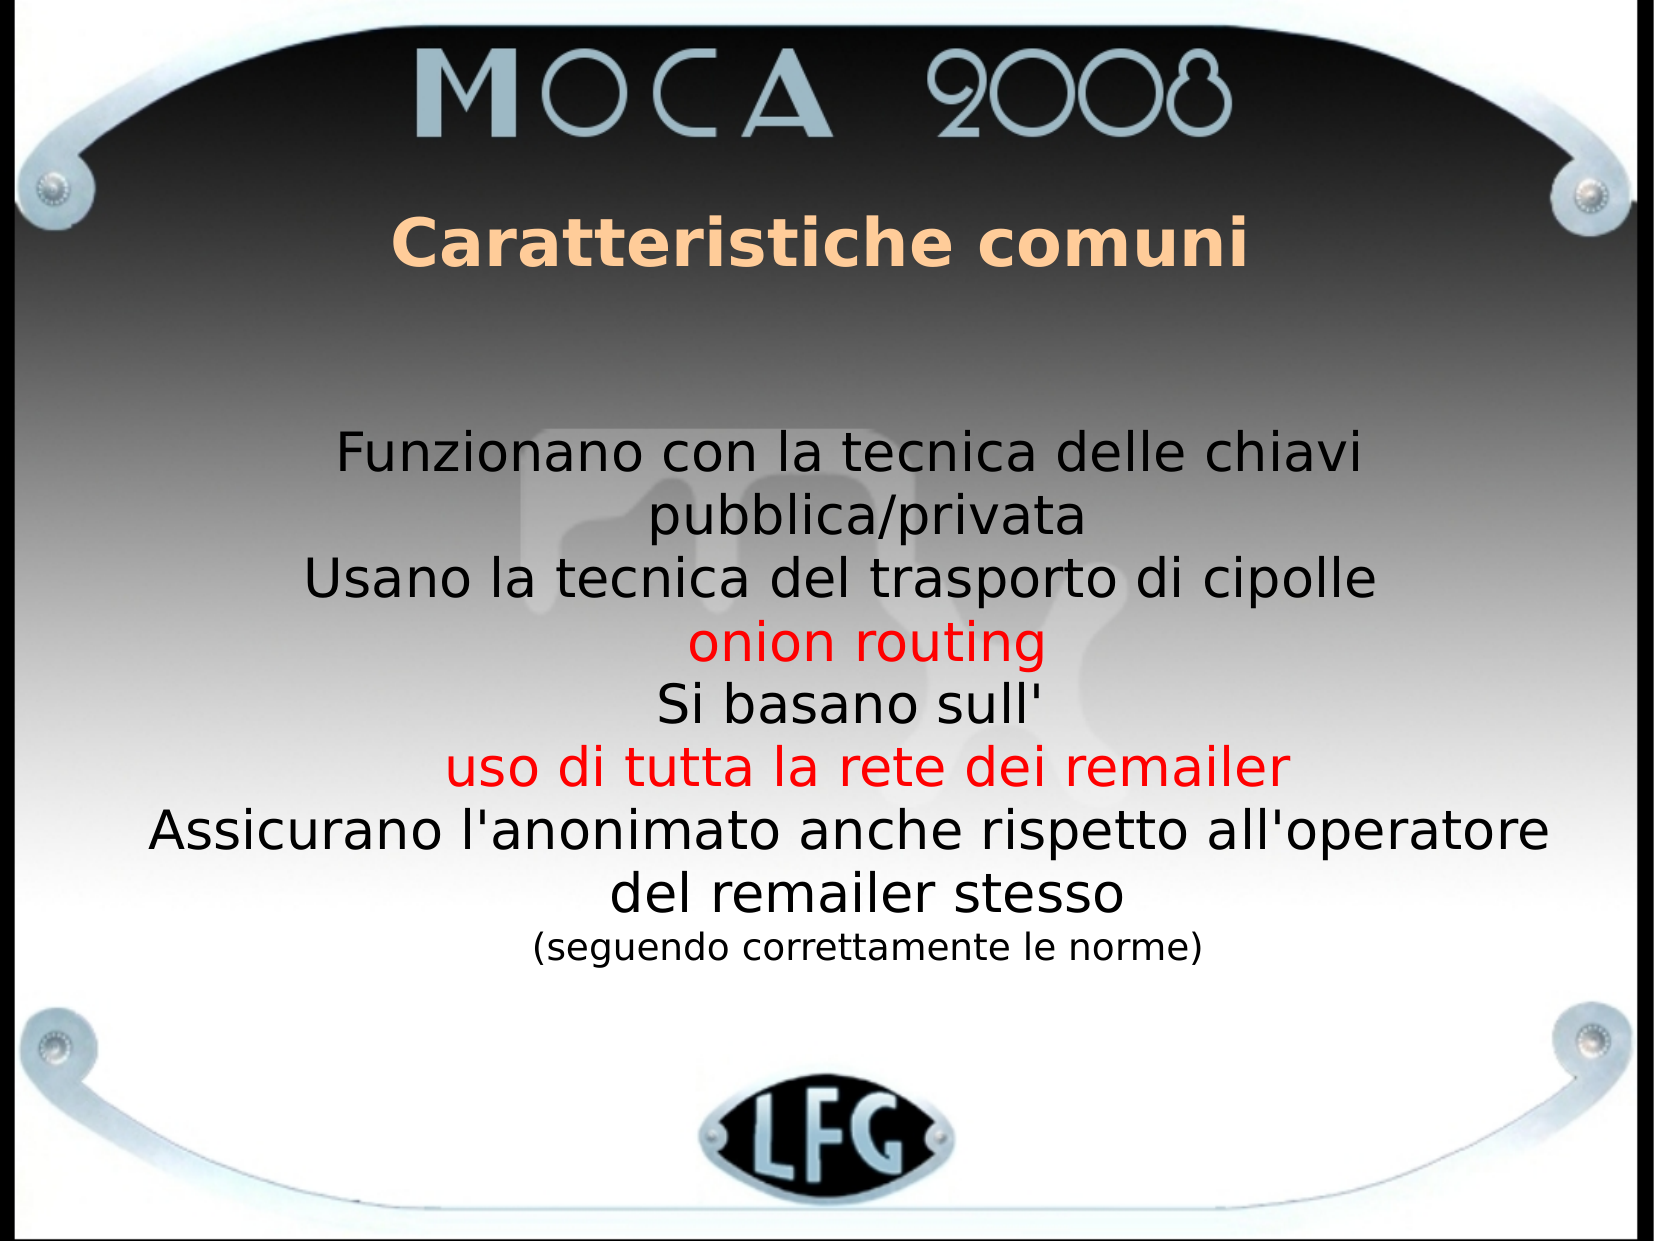

# Caratteristiche comuni
Funzionano con la tecnica delle chiavi pubblica/privata
Usano la tecnica del trasporto di cipolle
onion routing
Si basano sull'
uso di tutta la rete dei remailer
Assicurano l'anonimato anche rispetto all'operatore del remailer stesso
(seguendo correttamente le norme)